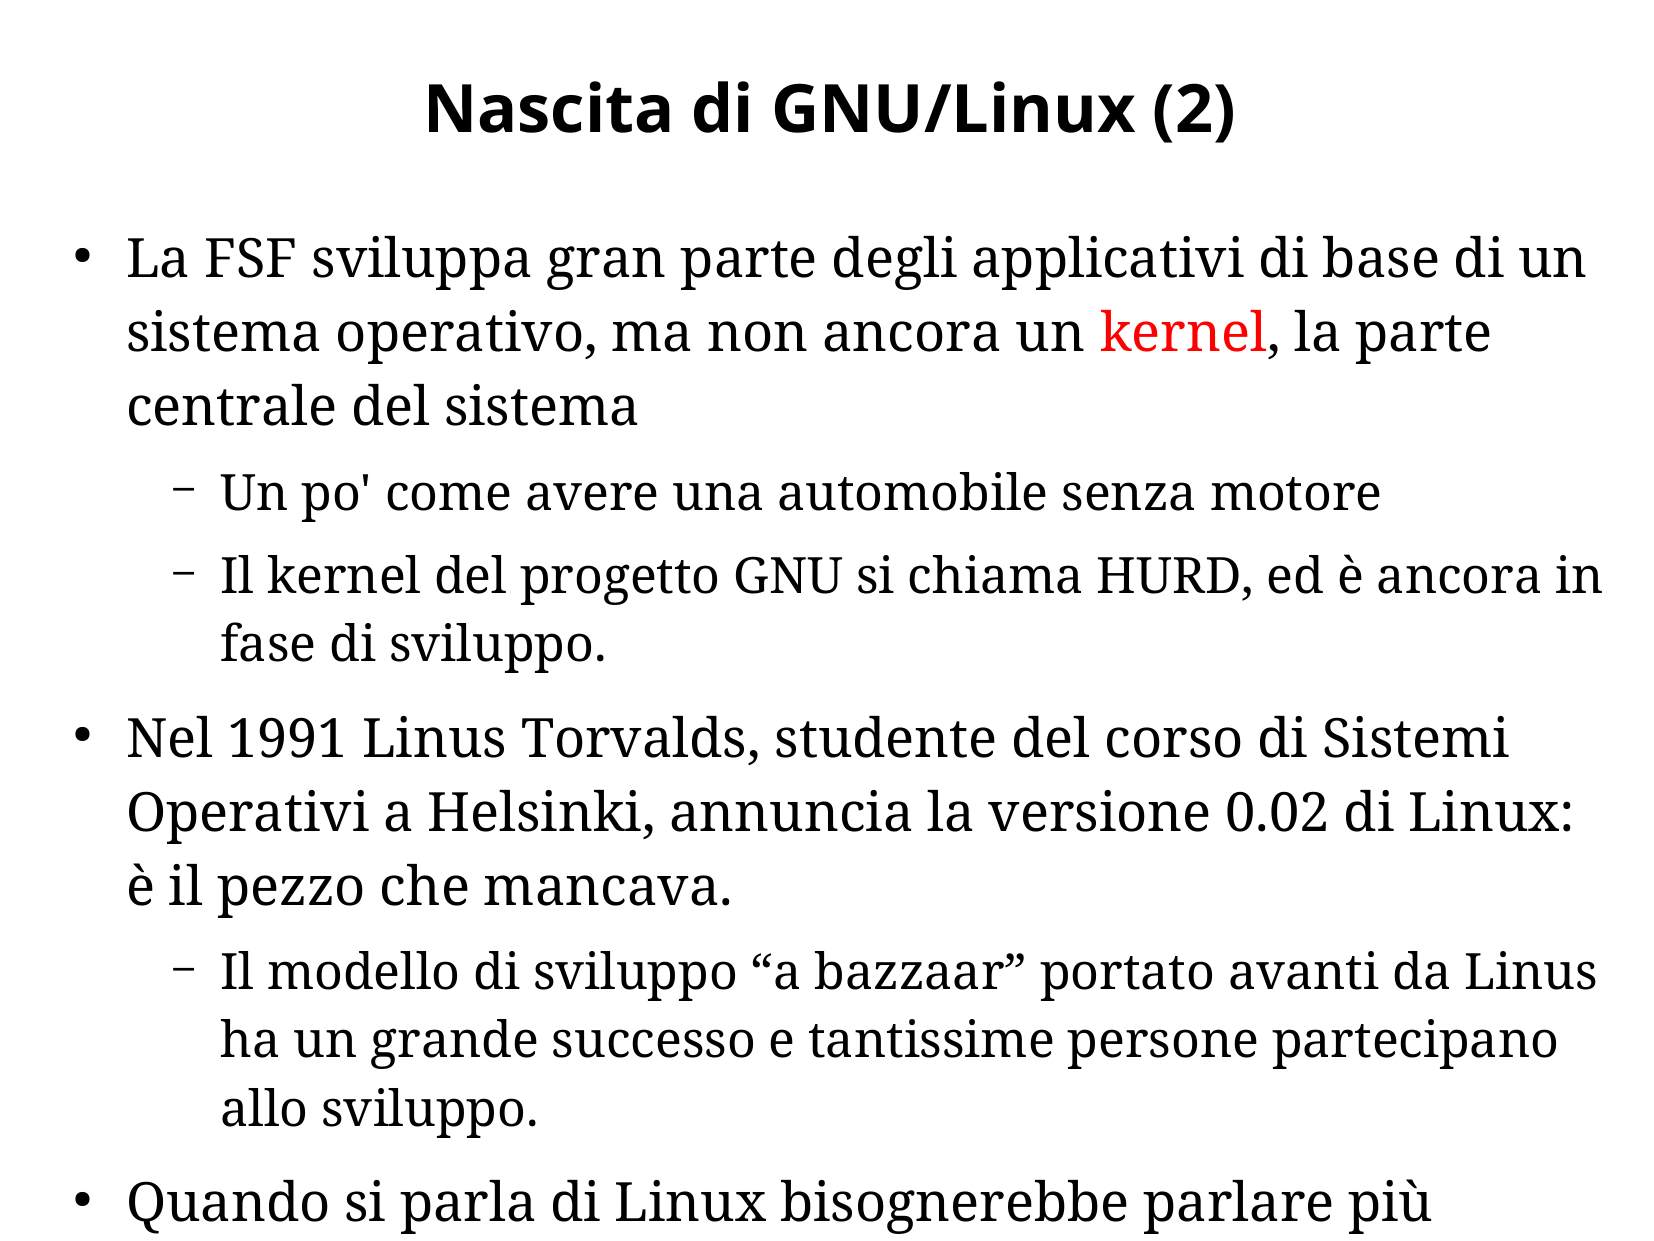

# Nascita di GNU/Linux (2)
La FSF sviluppa gran parte degli applicativi di base di un sistema operativo, ma non ancora un kernel, la parte centrale del sistema
Un po' come avere una automobile senza motore
Il kernel del progetto GNU si chiama HURD, ed è ancora in fase di sviluppo.
Nel 1991 Linus Torvalds, studente del corso di Sistemi Operativi a Helsinki, annuncia la versione 0.02 di Linux: è il pezzo che mancava.
Il modello di sviluppo “a bazzaar” portato avanti da Linus ha un grande successo e tantissime persone partecipano allo sviluppo.
Quando si parla di Linux bisognerebbe parlare più correttamente di GNU/Linux per indicare i due contributi più importanti al sistema.